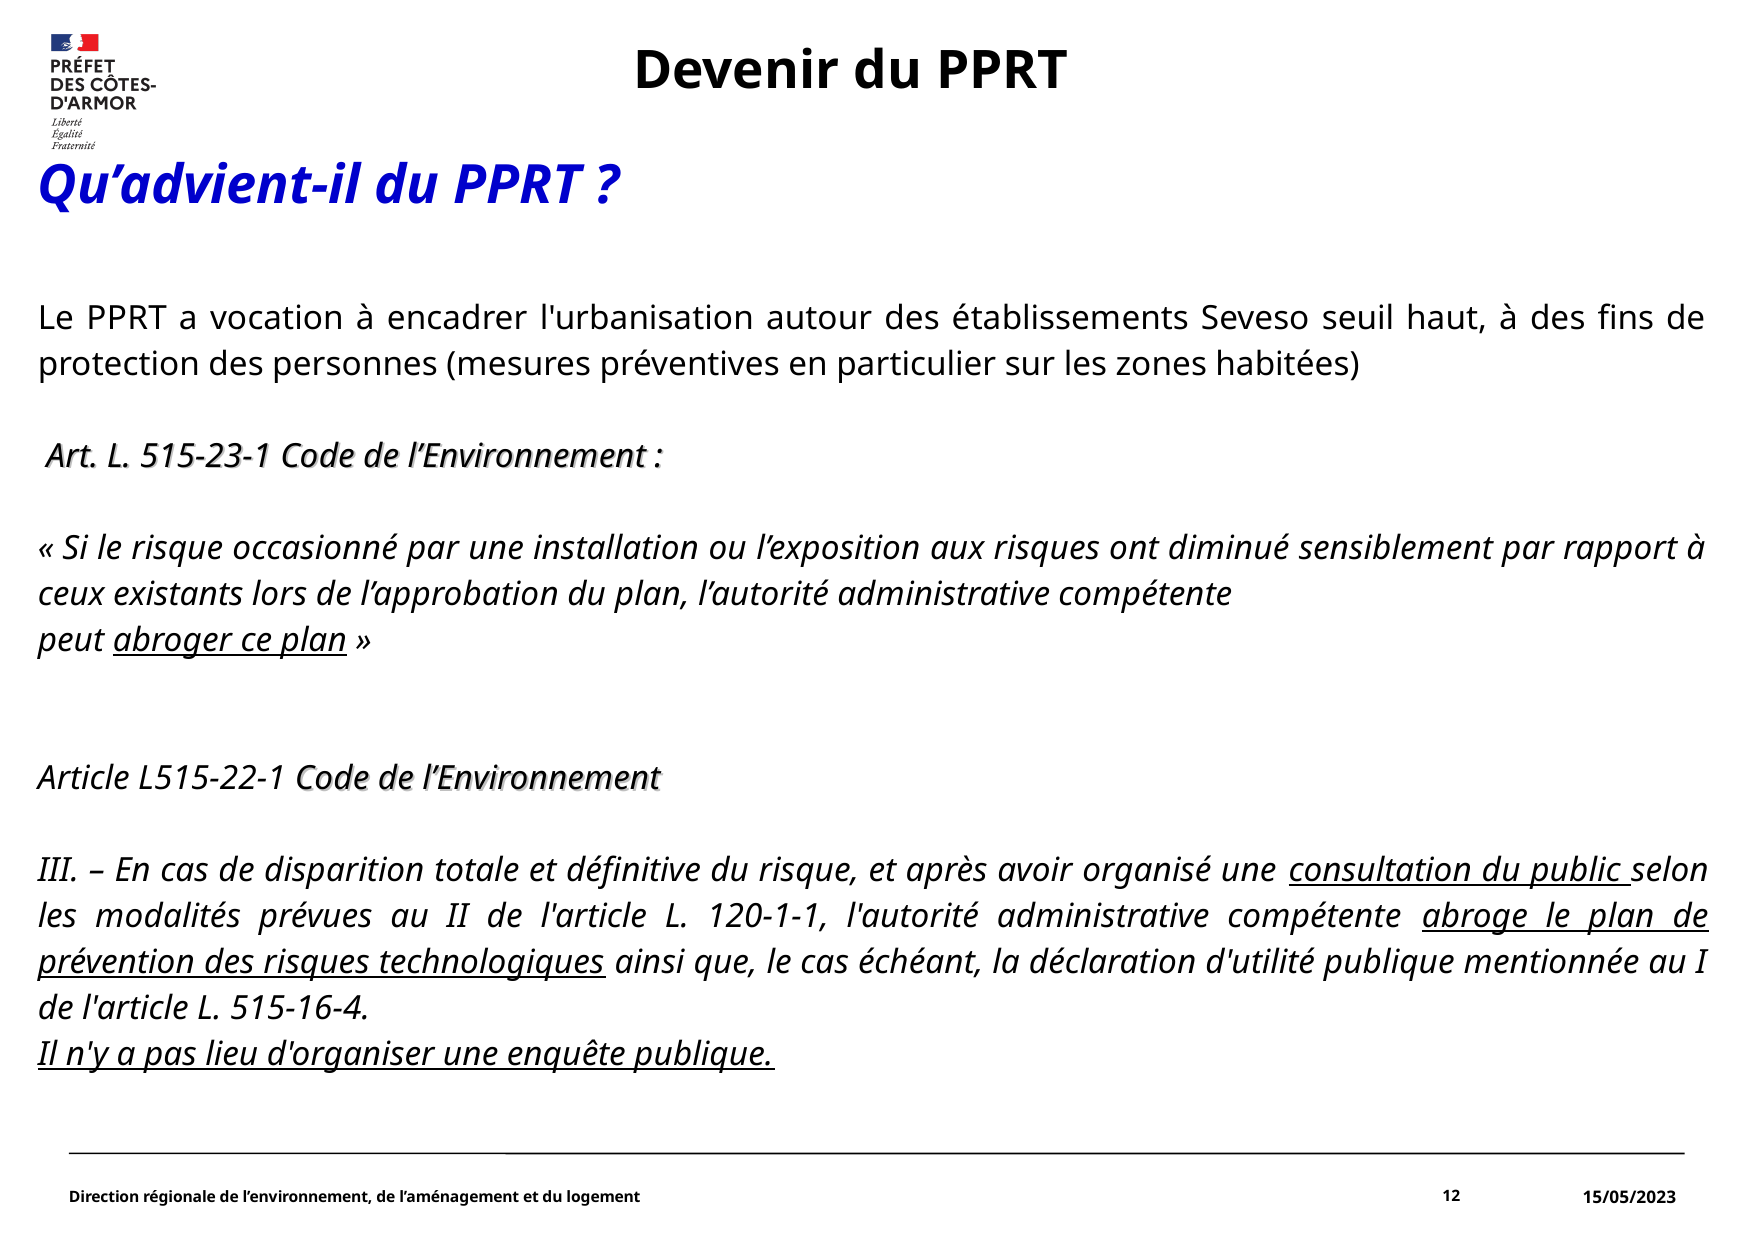

# Devenir du PPRT
Qu’advient-il du PPRT ?
Le PPRT a vocation à encadrer l'urbanisation autour des établissements Seveso seuil haut, à des fins de protection des personnes (mesures préventives en particulier sur les zones habitées)
 Art. L. 515-23-1 Code de l’Environnement :
« Si le risque occasionné par une installation ou l’exposition aux risques ont diminué sensiblement par rapport à ceux existants lors de l’approbation du plan, l’autorité administrative compétente
peut abroger ce plan »
Article L515-22-1 Code de l’Environnement
III. – En cas de disparition totale et définitive du risque, et après avoir organisé une consultation du public selon les modalités prévues au II de l'article L. 120-1-1, l'autorité administrative compétente abroge le plan de prévention des risques technologiques ainsi que, le cas échéant, la déclaration d'utilité publique mentionnée au I de l'article L. 515-16-4.
Il n'y a pas lieu d'organiser une enquête publique.
Direction régionale de l’environnement, de l’aménagement et du logement de Bretagne
12